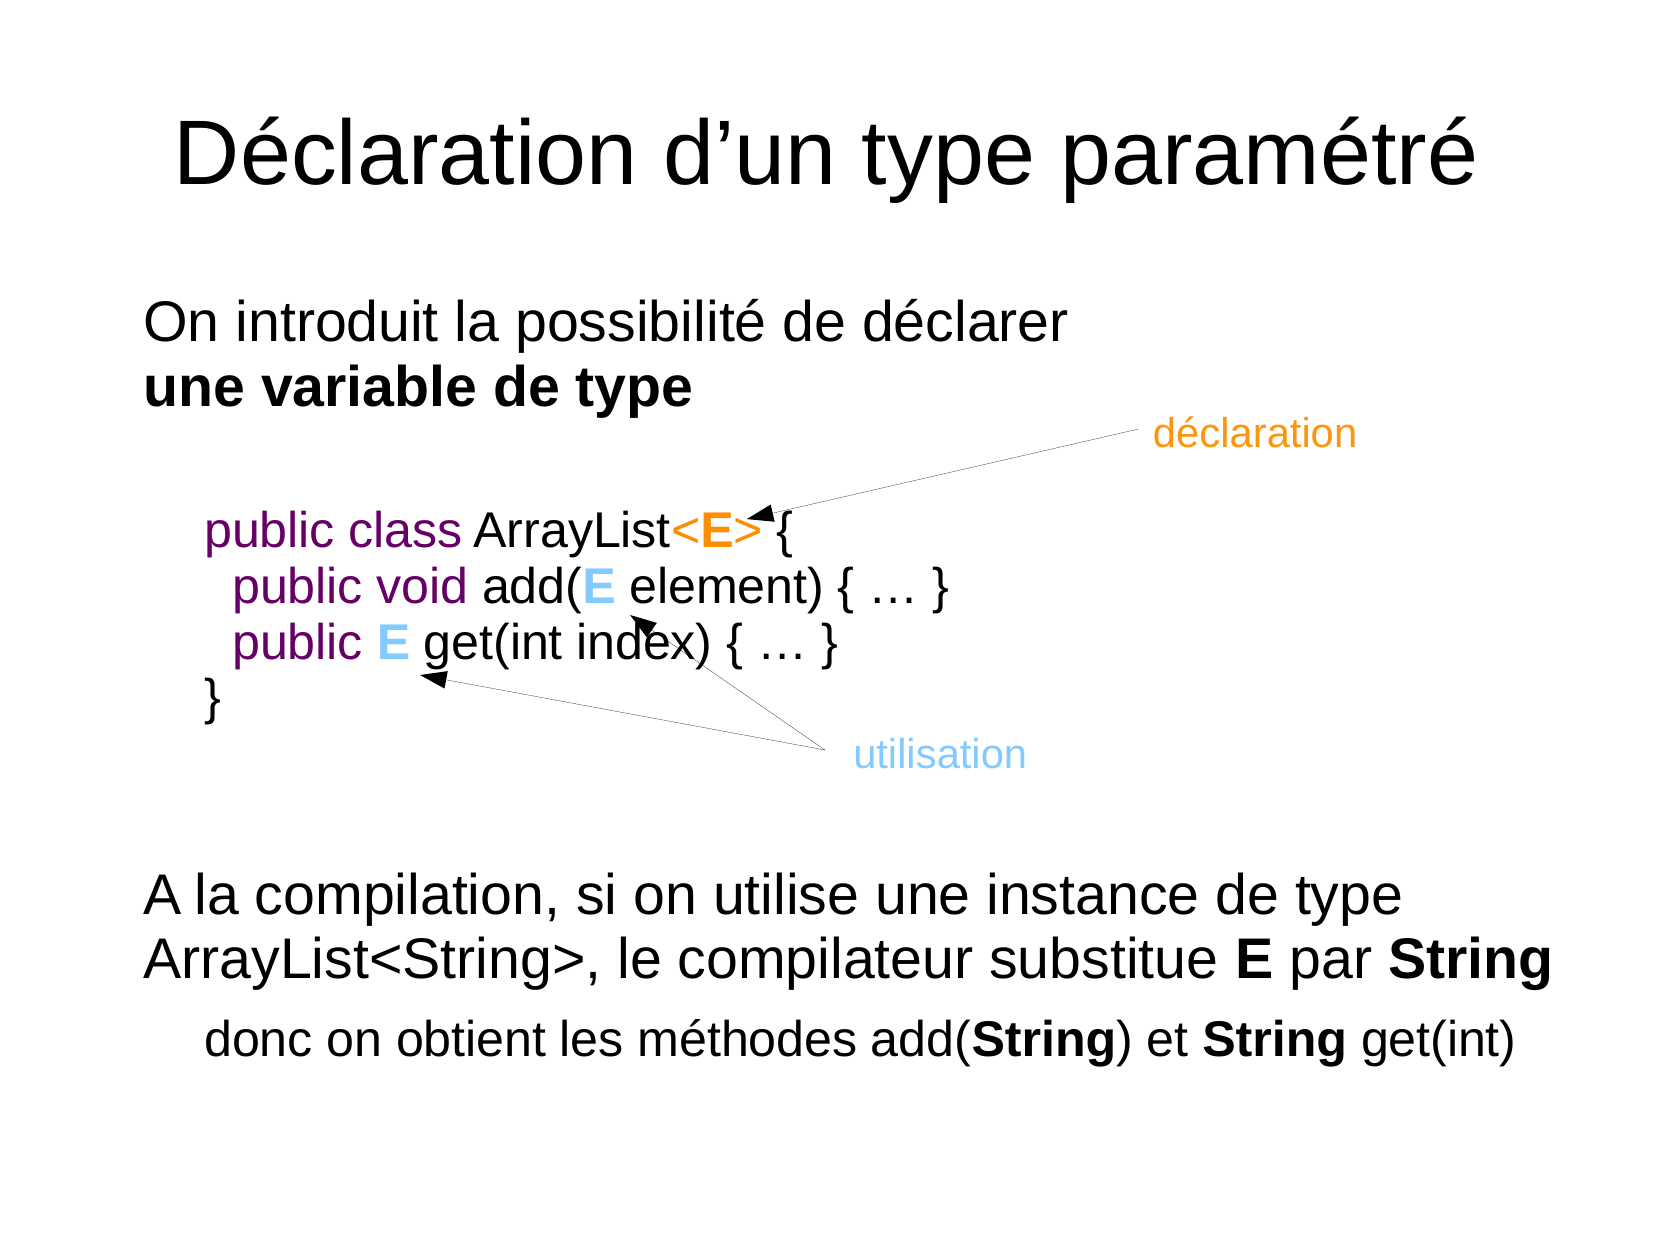

# Déclaration d’un type paramétré
On introduit la possibilité de déclarer
une variable de type
public class ArrayList<E> {
 public void add(E element) { … }
 public E get(int index) { … }
}
A la compilation, si on utilise une instance de type ArrayList<String>, le compilateur substitue E par String
donc on obtient les méthodes add(String) et String get(int)
déclaration
utilisation